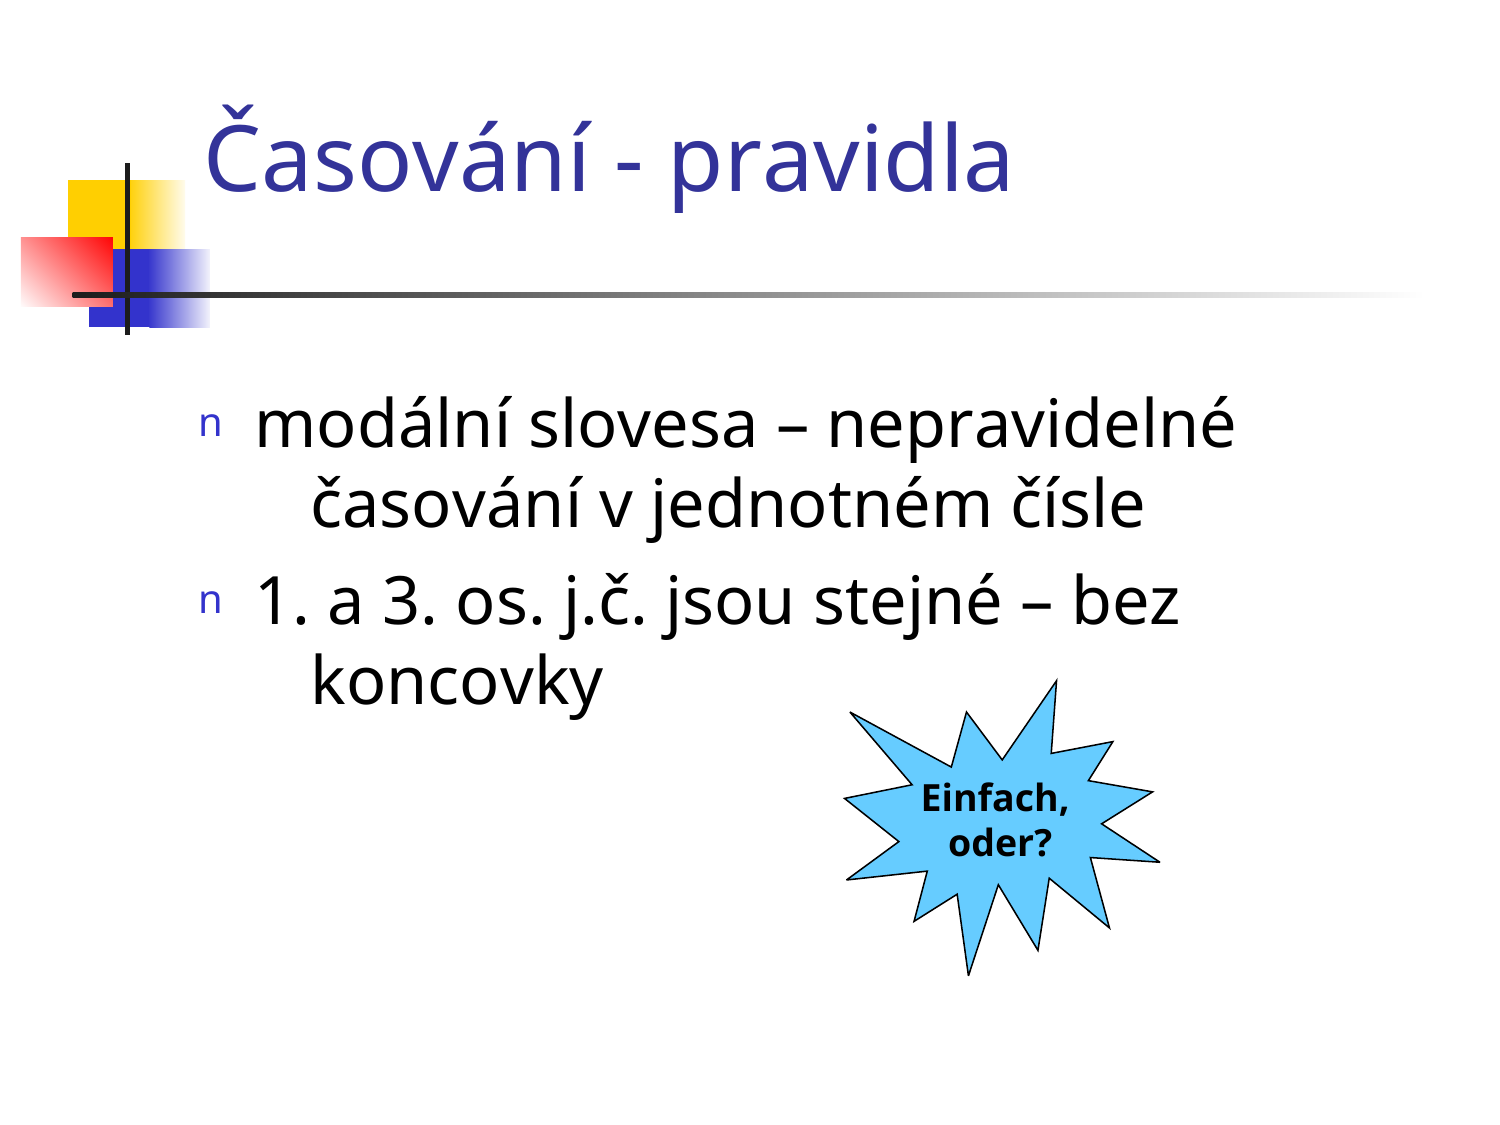

# Časování - pravidla
modální slovesa – nepravidelné časování v jednotném čísle
1. a 3. os. j.č. jsou stejné – bez koncovky
Einfach,
oder?